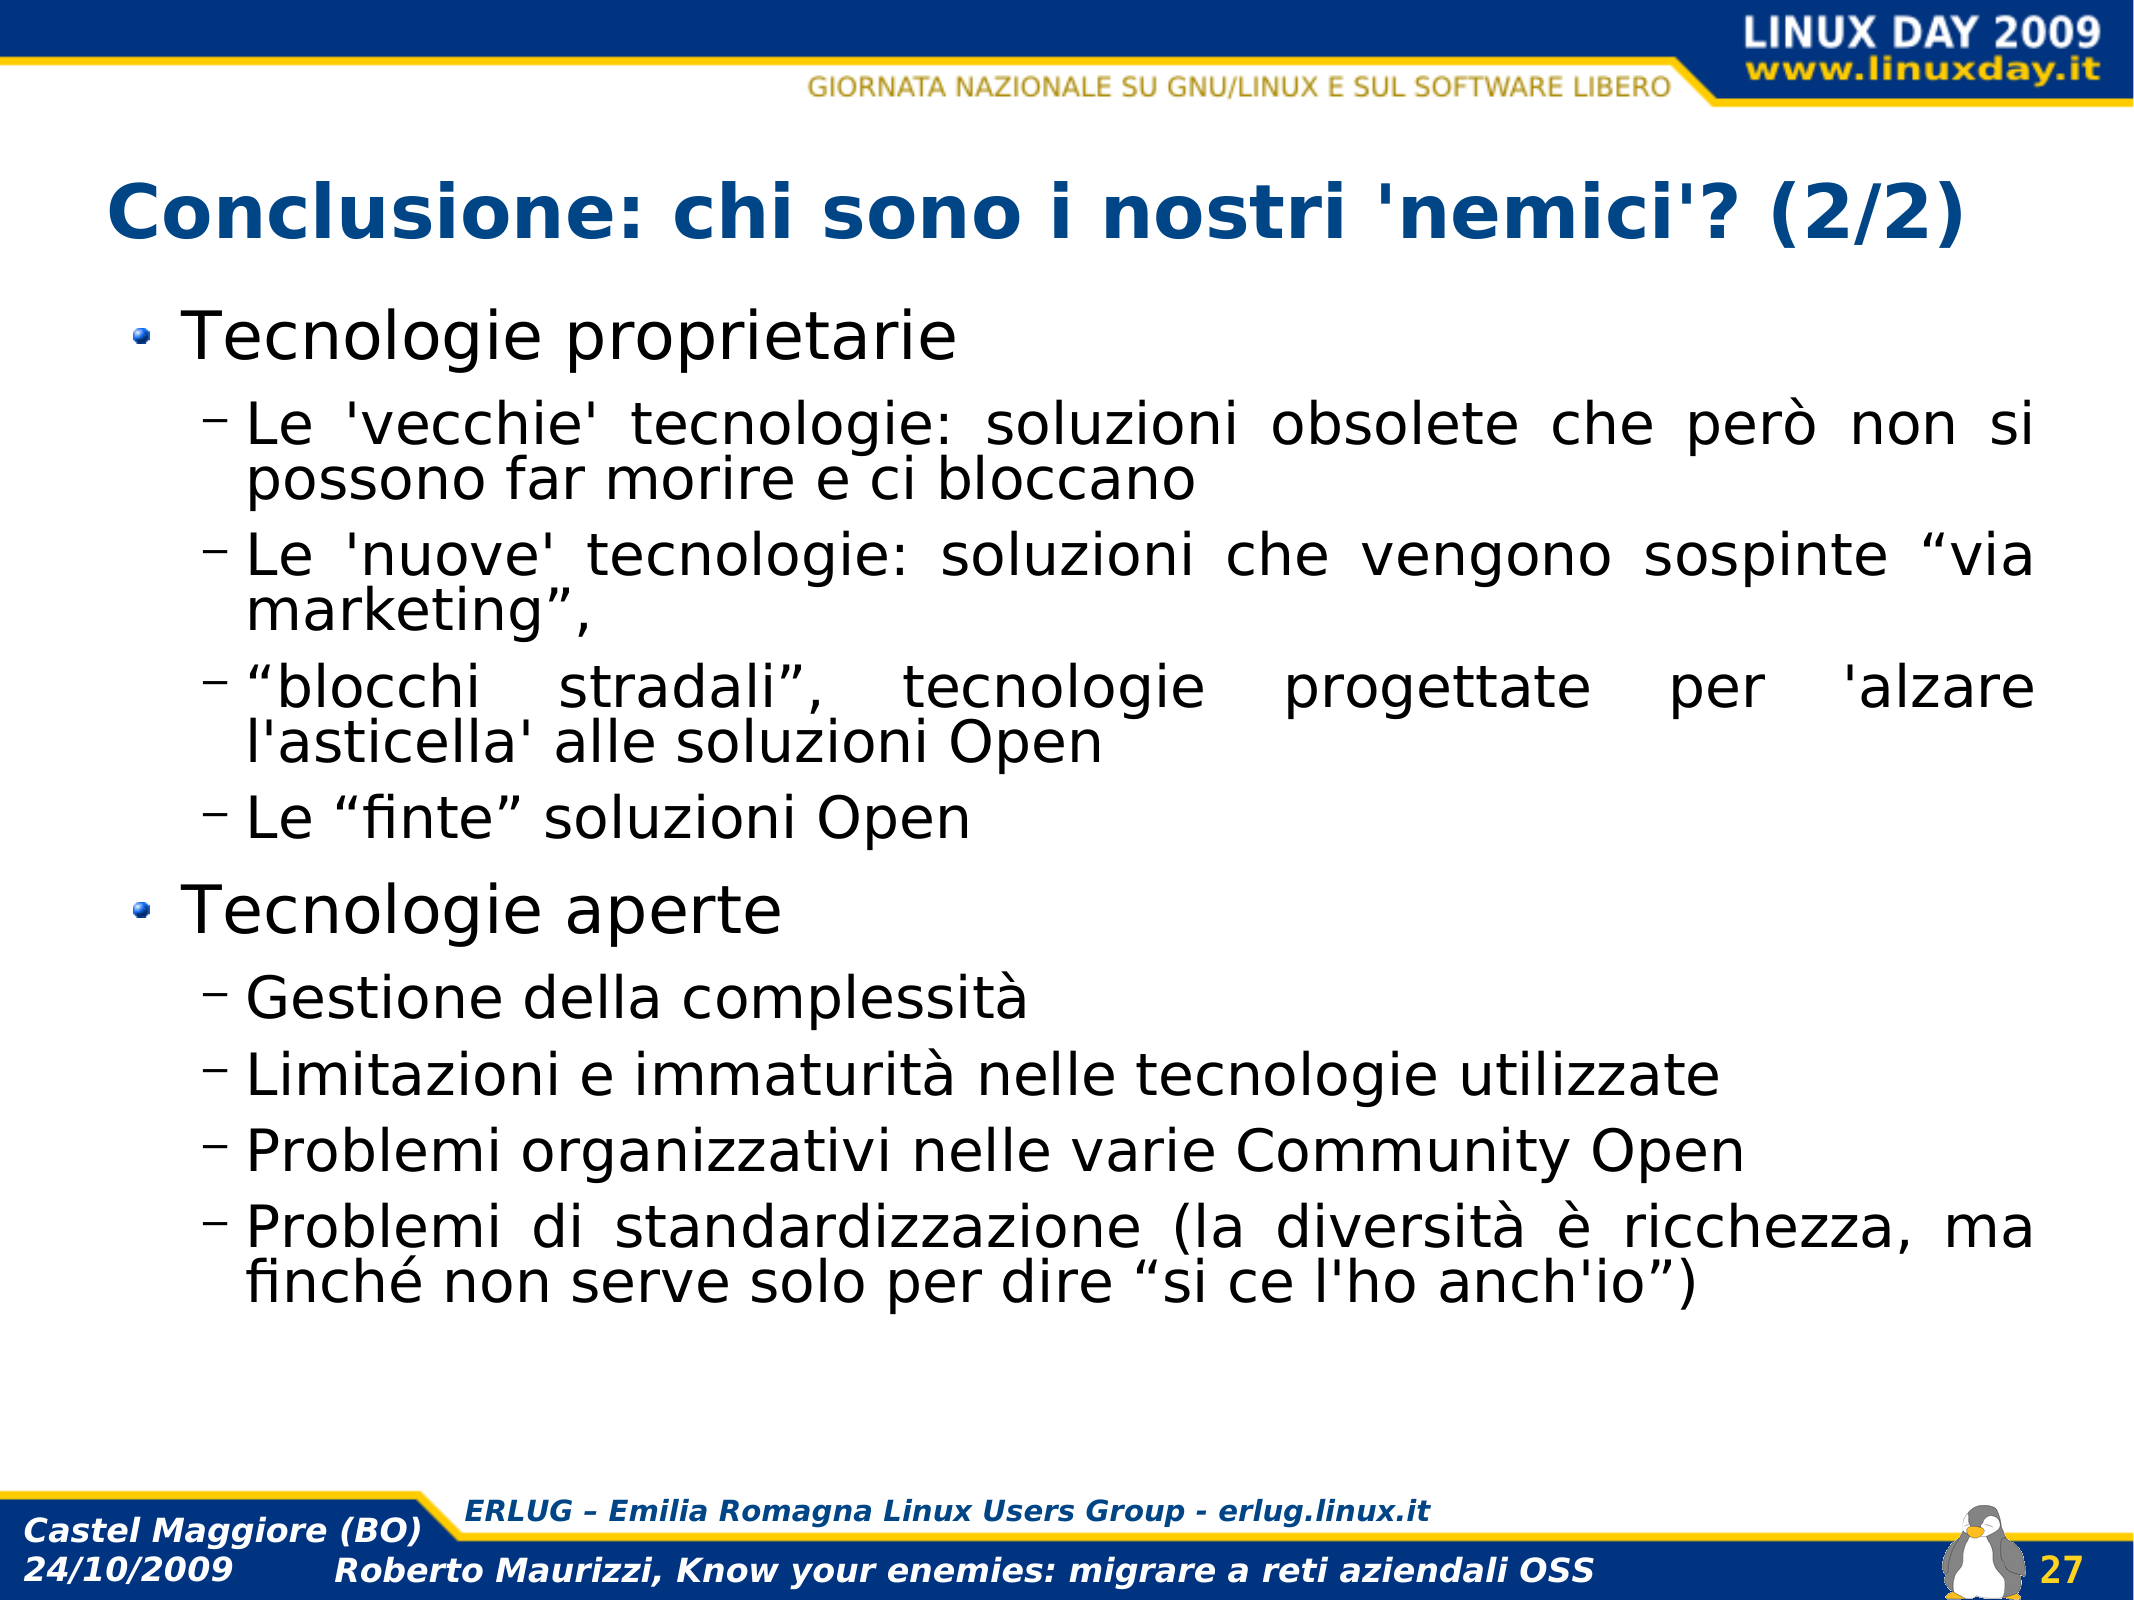

# Conclusione: chi sono i nostri 'nemici'? (2/2)
Tecnologie proprietarie
Le 'vecchie' tecnologie: soluzioni obsolete che però non si possono far morire e ci bloccano
Le 'nuove' tecnologie: soluzioni che vengono sospinte “via marketing”,
“blocchi stradali”, tecnologie progettate per 'alzare l'asticella' alle soluzioni Open
Le “finte” soluzioni Open
Tecnologie aperte
Gestione della complessità
Limitazioni e immaturità nelle tecnologie utilizzate
Problemi organizzativi nelle varie Community Open
Problemi di standardizzazione (la diversità è ricchezza, ma finché non serve solo per dire “si ce l'ho anch'io”)